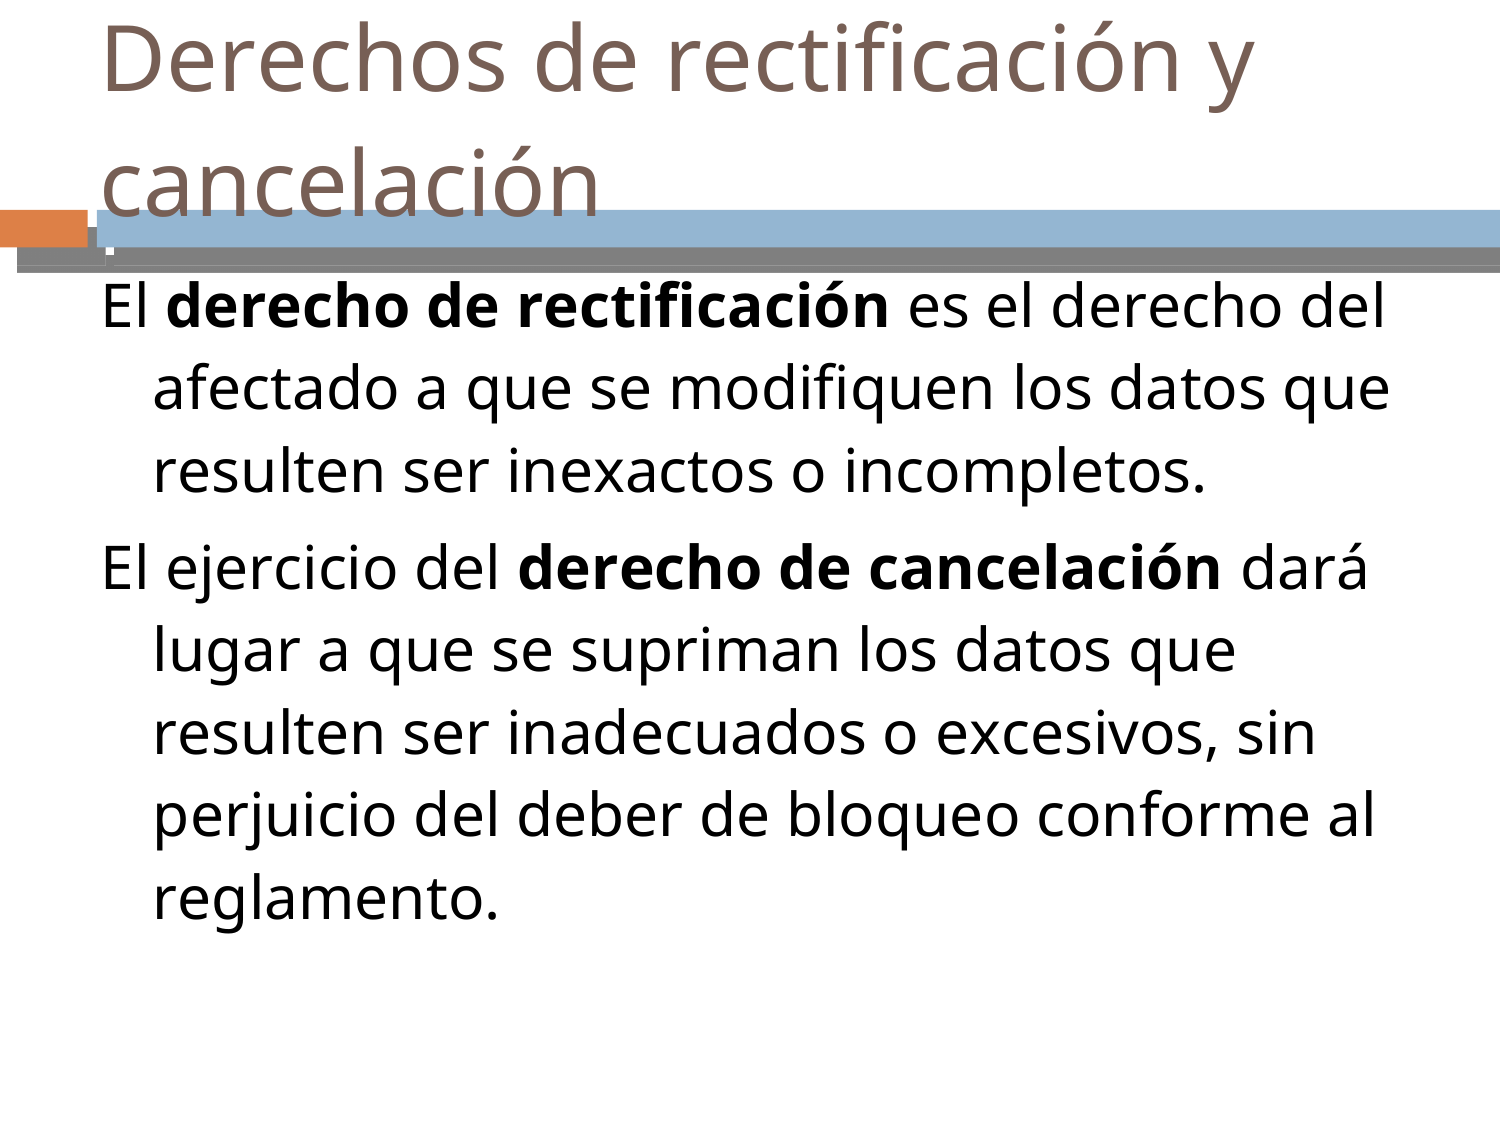

# Derechos de rectificación y cancelación
El derecho de rectificación es el derecho del afectado a que se modifiquen los datos que resulten ser inexactos o incompletos.
El ejercicio del derecho de cancelación dará lugar a que se supriman los datos que resulten ser inadecuados o excesivos, sin perjuicio del deber de bloqueo conforme al reglamento.